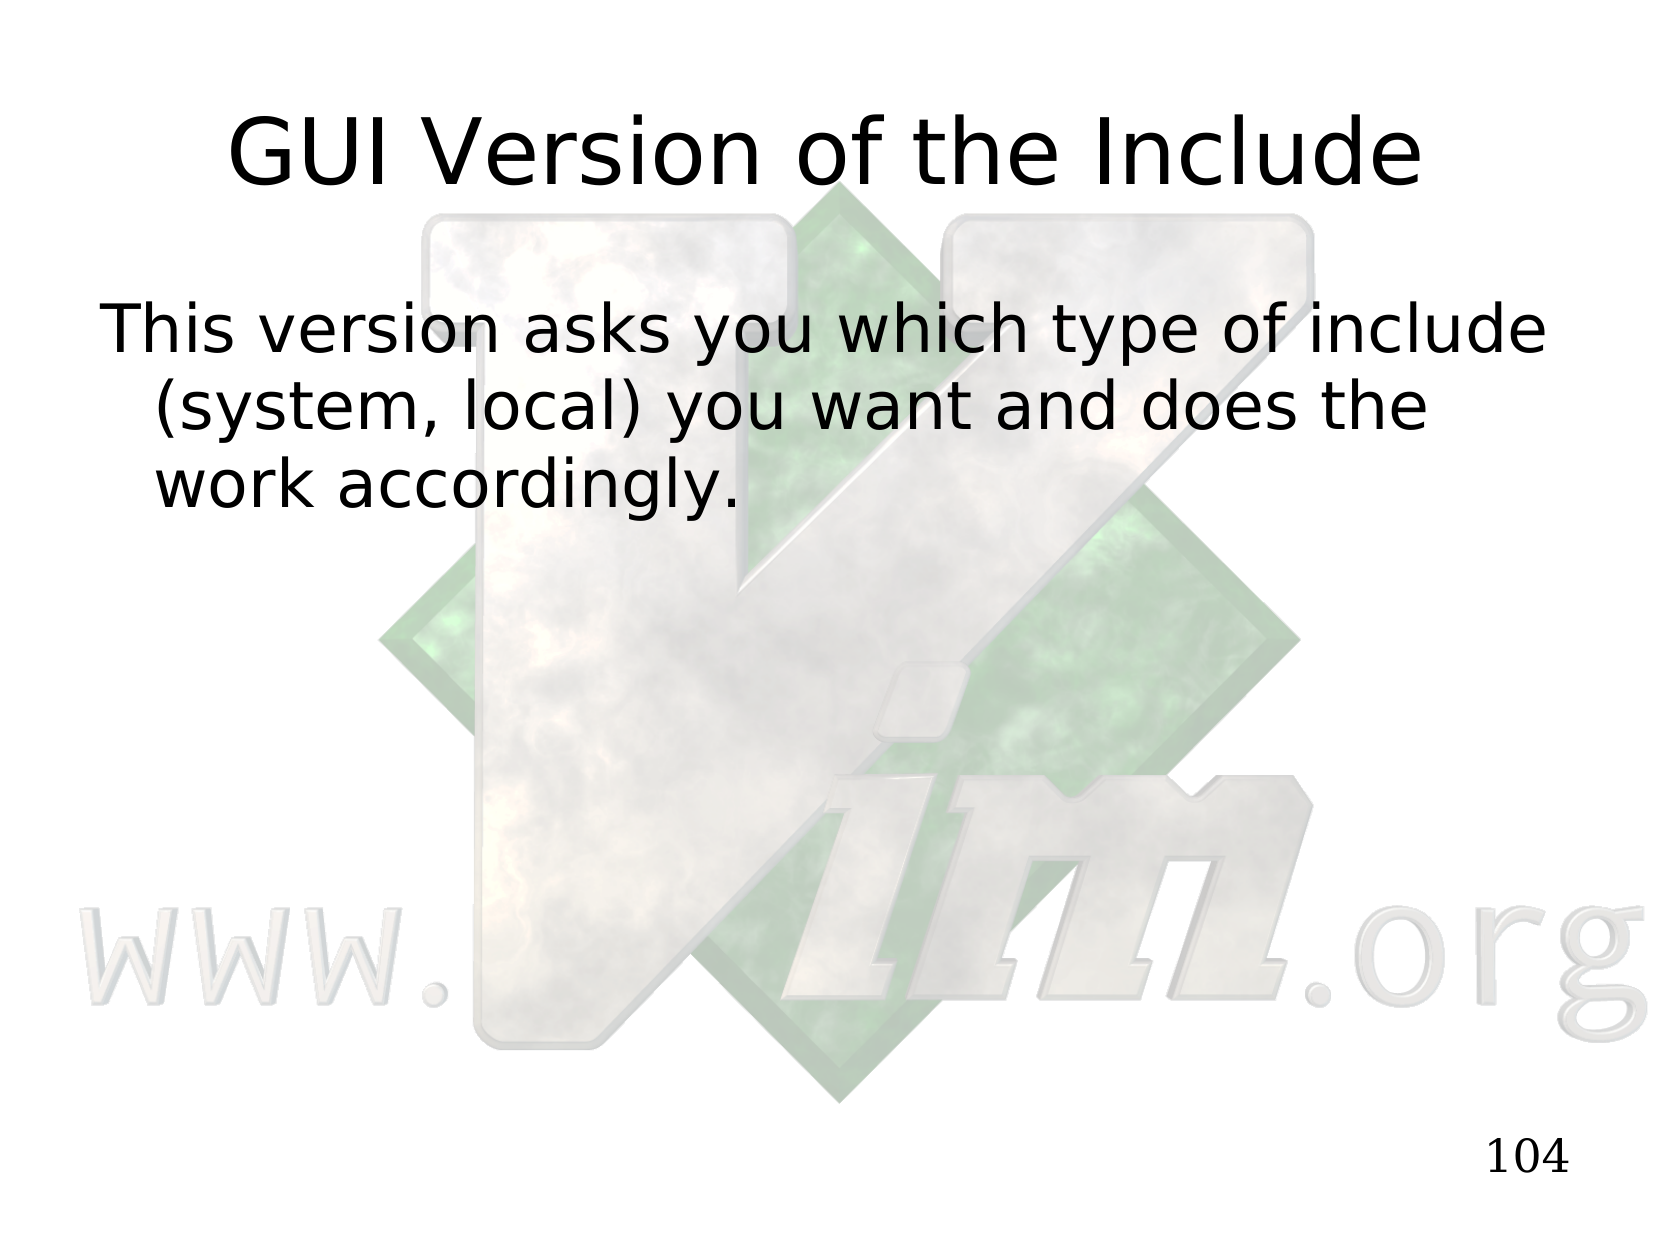

# GUI Version of the Include
This version asks you which type of include (system, local) you want and does the work accordingly.
104